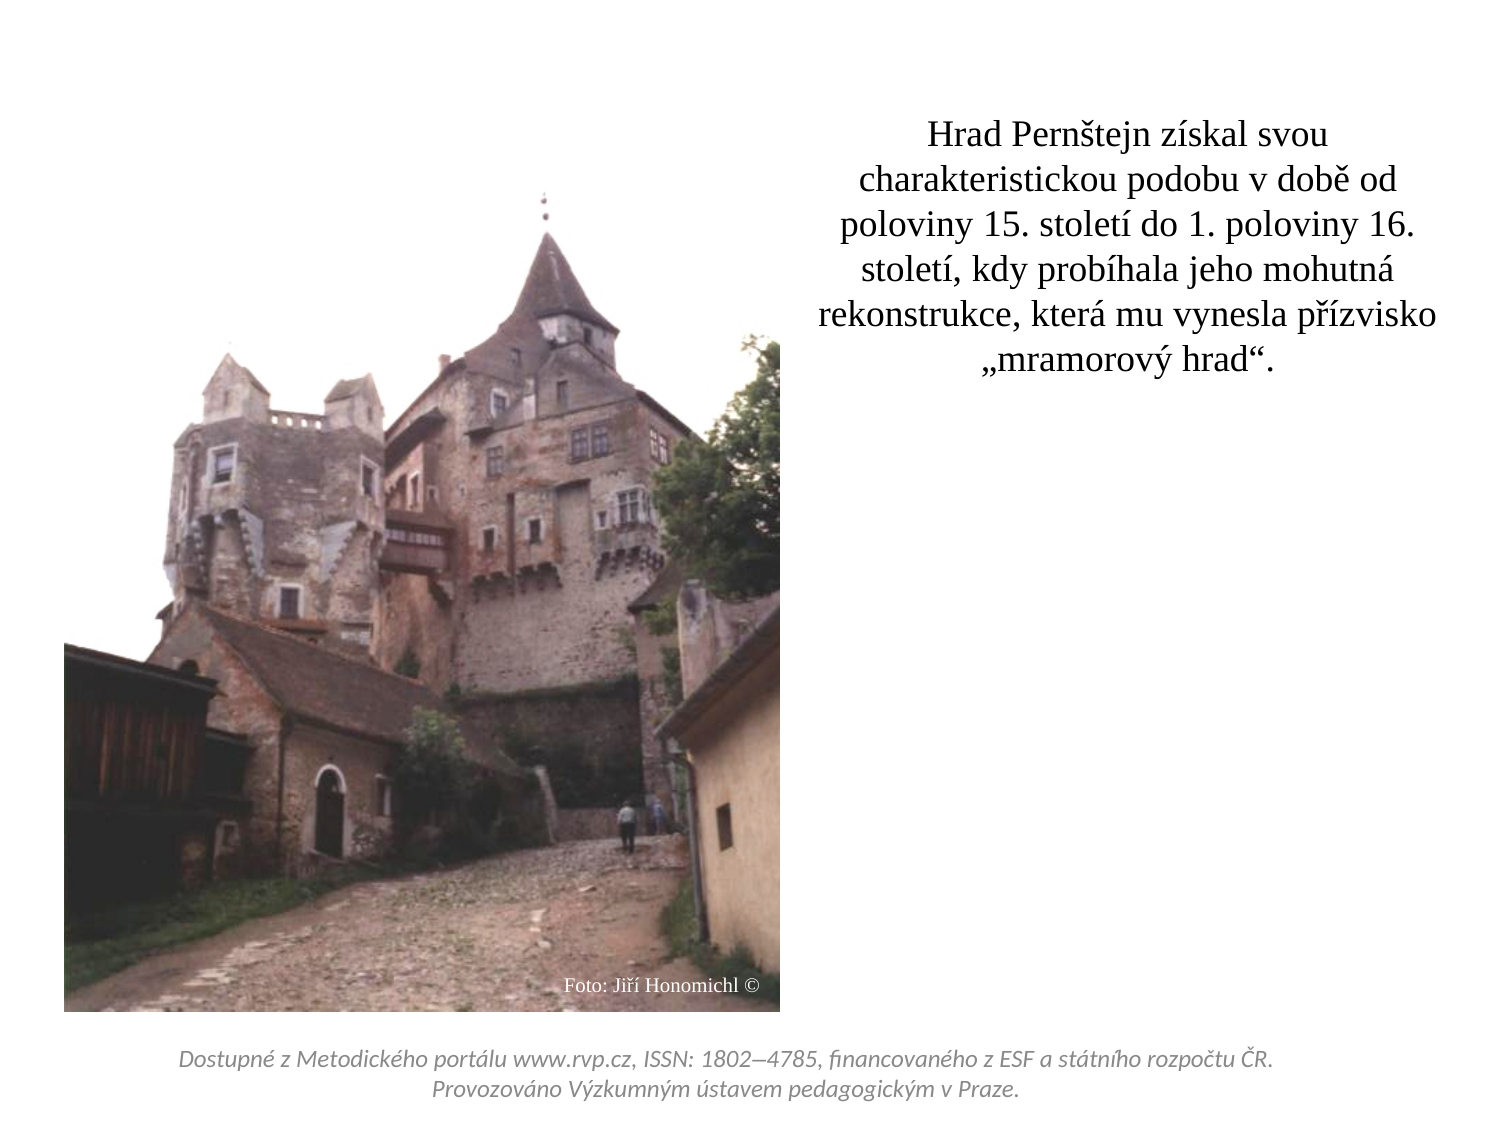

Hrad Pernštejn získal svou charakteristickou podobu v době od poloviny 15. století do 1. poloviny 16. století, kdy probíhala jeho mohutná rekonstrukce, která mu vynesla přízvisko „mramorový hrad“.
Foto: Jiří Honomichl ©
Dostupné z Metodického portálu www.rvp.cz, ISSN: 1802–4785, financovaného z ESF a státního rozpočtu ČR. Provozováno Výzkumným ústavem pedagogickým v Praze.